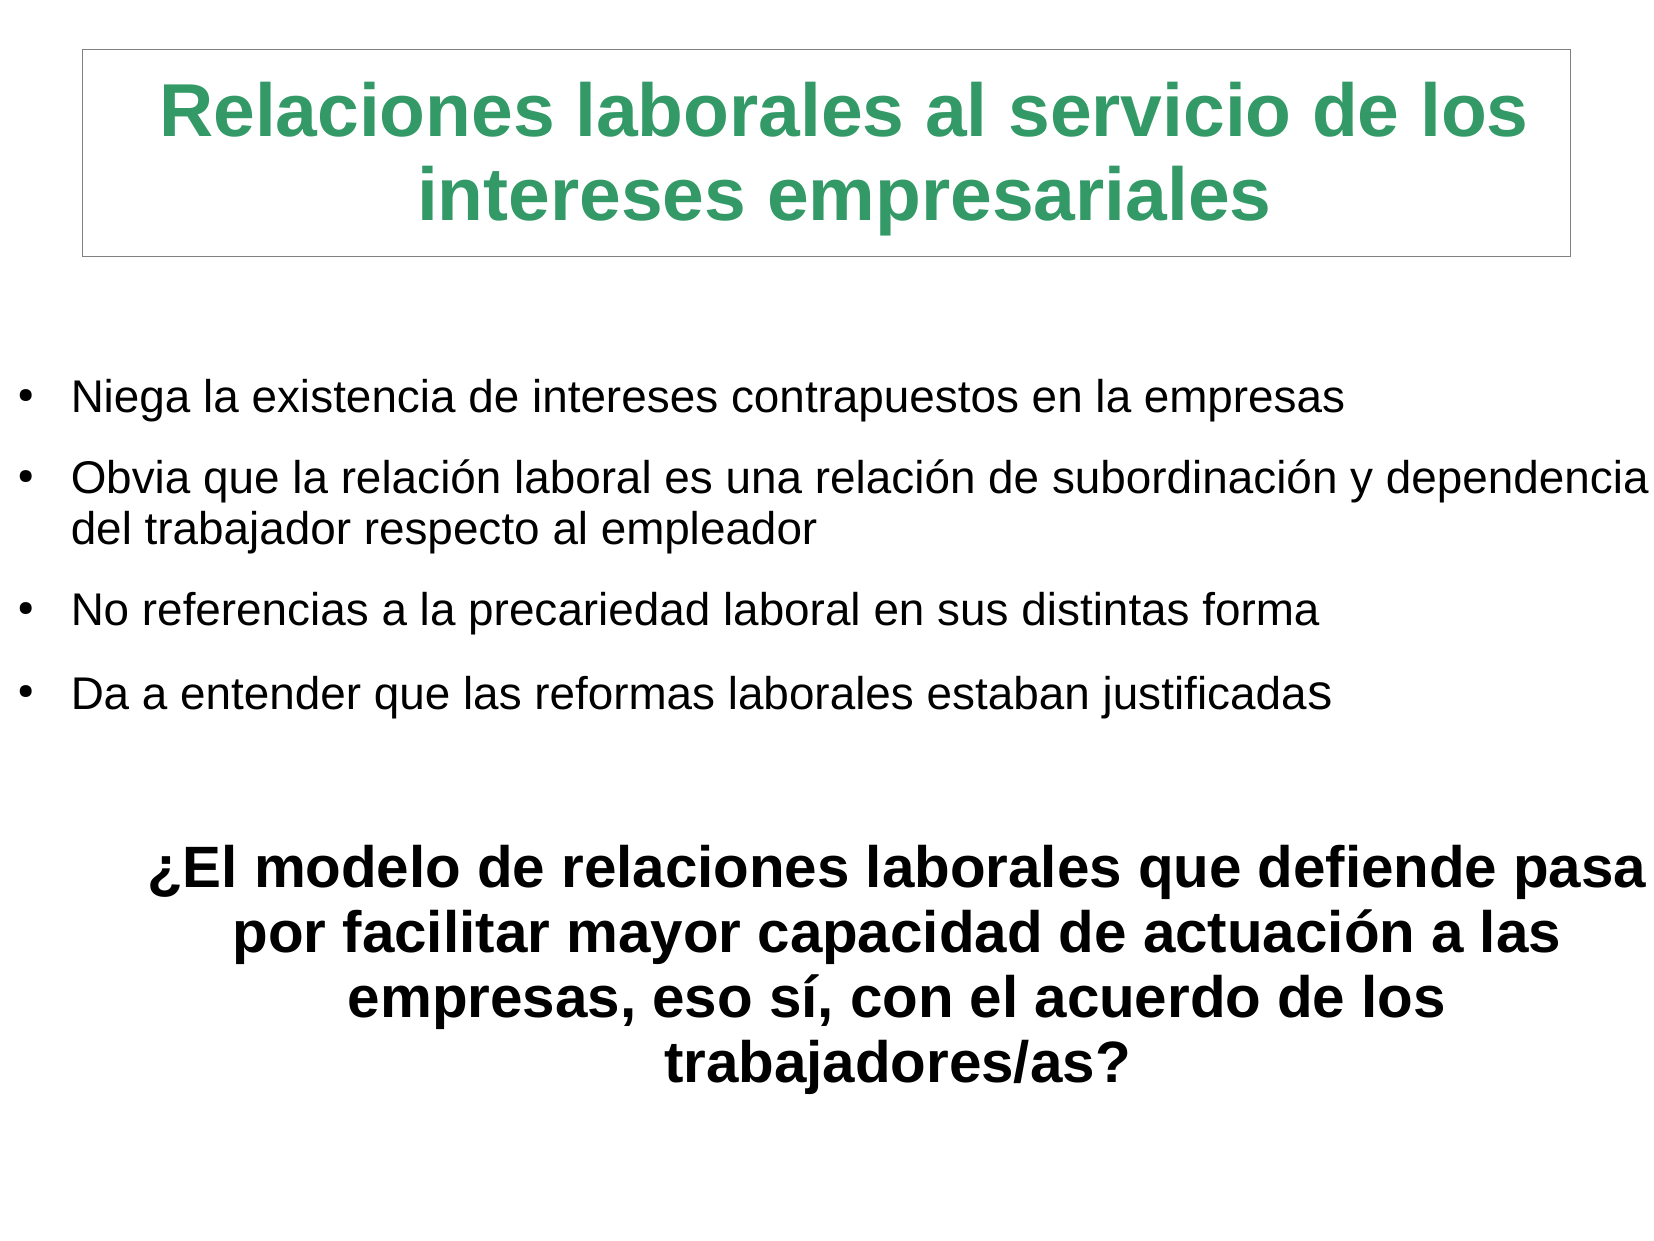

# Relaciones laborales al servicio de los intereses empresariales
Niega la existencia de intereses contrapuestos en la empresas
Obvia que la relación laboral es una relación de subordinación y dependencia del trabajador respecto al empleador
No referencias a la precariedad laboral en sus distintas forma
Da a entender que las reformas laborales estaban justificadas
¿El modelo de relaciones laborales que defiende pasa por facilitar mayor capacidad de actuación a las empresas, eso sí, con el acuerdo de los trabajadores/as?